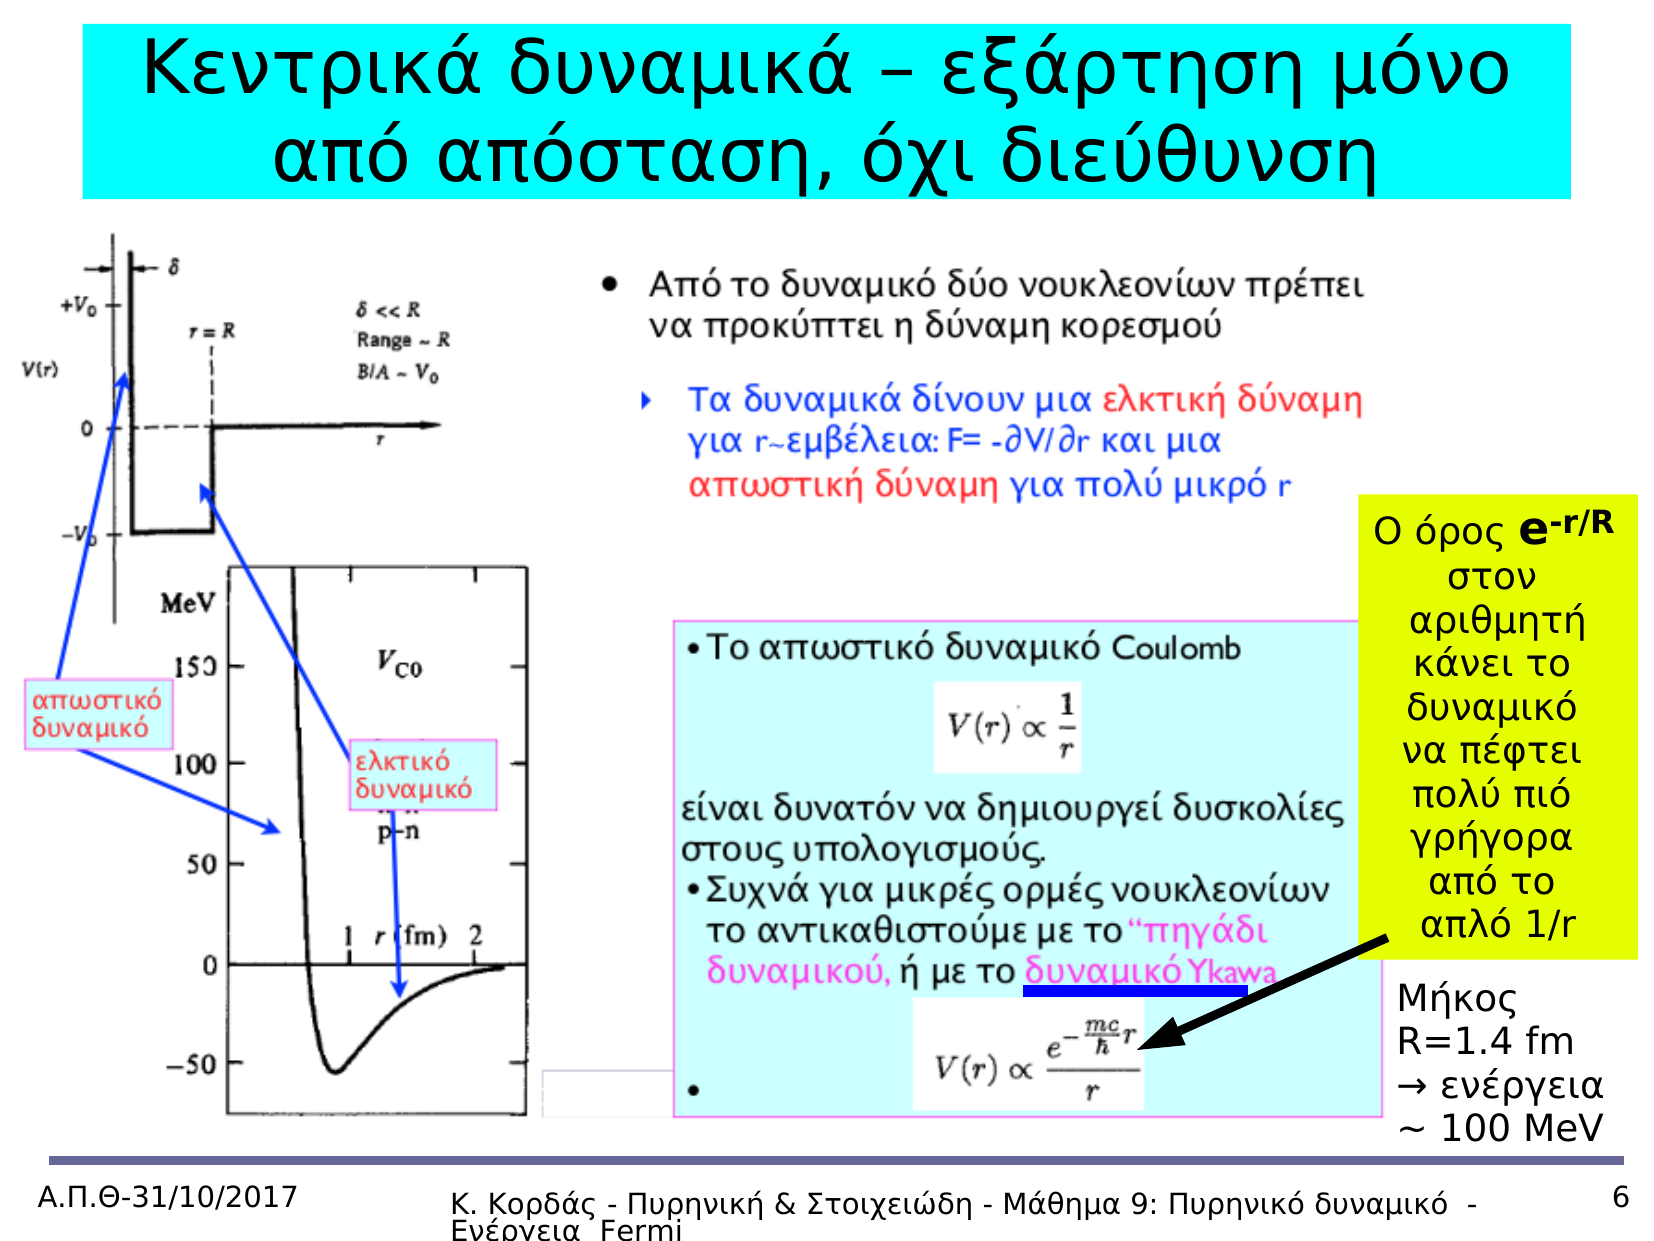

# Κεντρικά δυναμικά – εξάρτηση μόνο από απόσταση, όχι διεύθυνση
Ο όρος e-r/R
στον
αριθμητή
κάνει το
δυναμικό
να πέφτει
πολύ πιό
γρήγορα
από το
απλό 1/r
Μήκος
R=1.4 fm
→ ενέργεια
~ 100 MeV
Α.Π.Θ-31/10/2017
6
Κ. Κορδάς - Πυρηνική & Στοιχειώδη - Μάθημα 9: Πυρηνικό δυναμικό - Ενέργεια Fermi